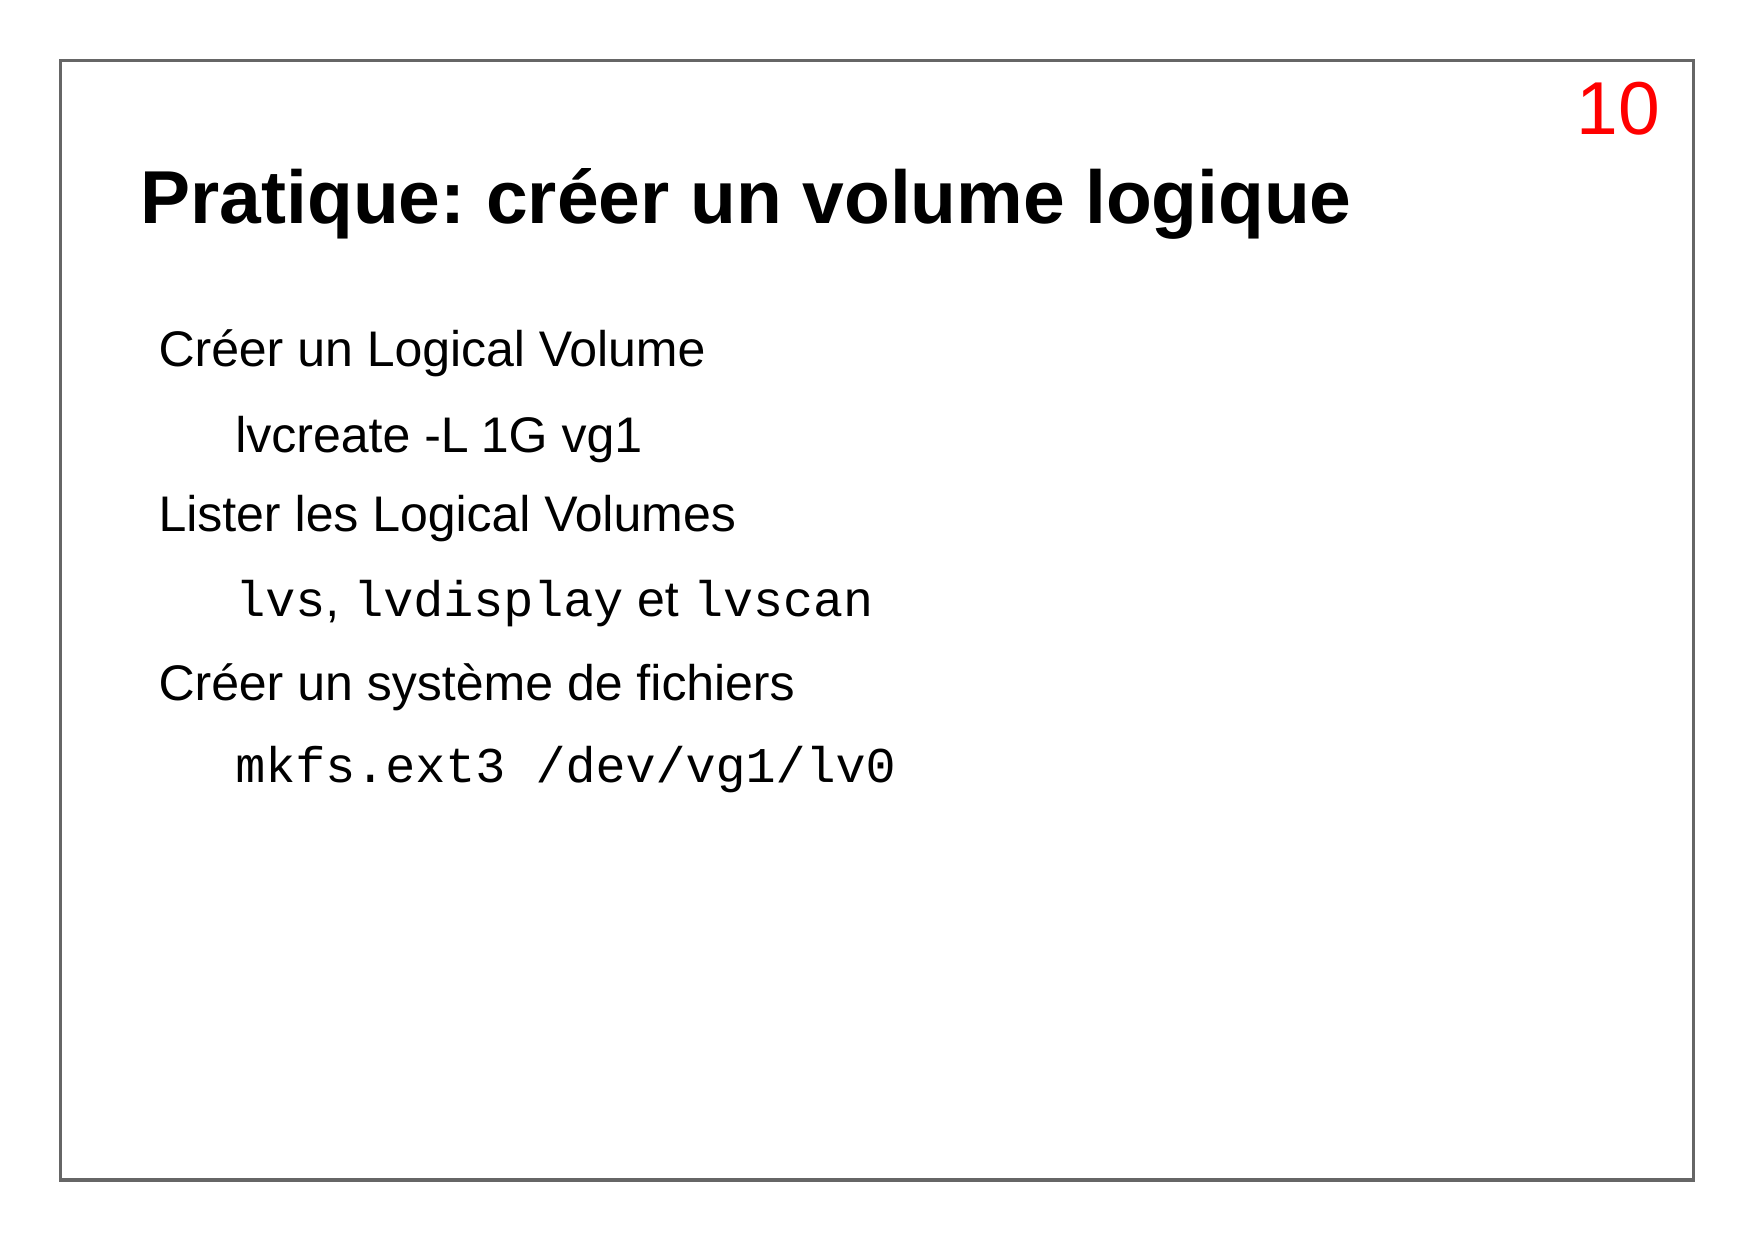

# Pratique: créer un volume logique
Créer un Logical Volume
lvcreate -L 1G vg1
Lister les Logical Volumes
lvs, lvdisplay et lvscan
Créer un système de fichiers
mkfs.ext3 /dev/vg1/lv0